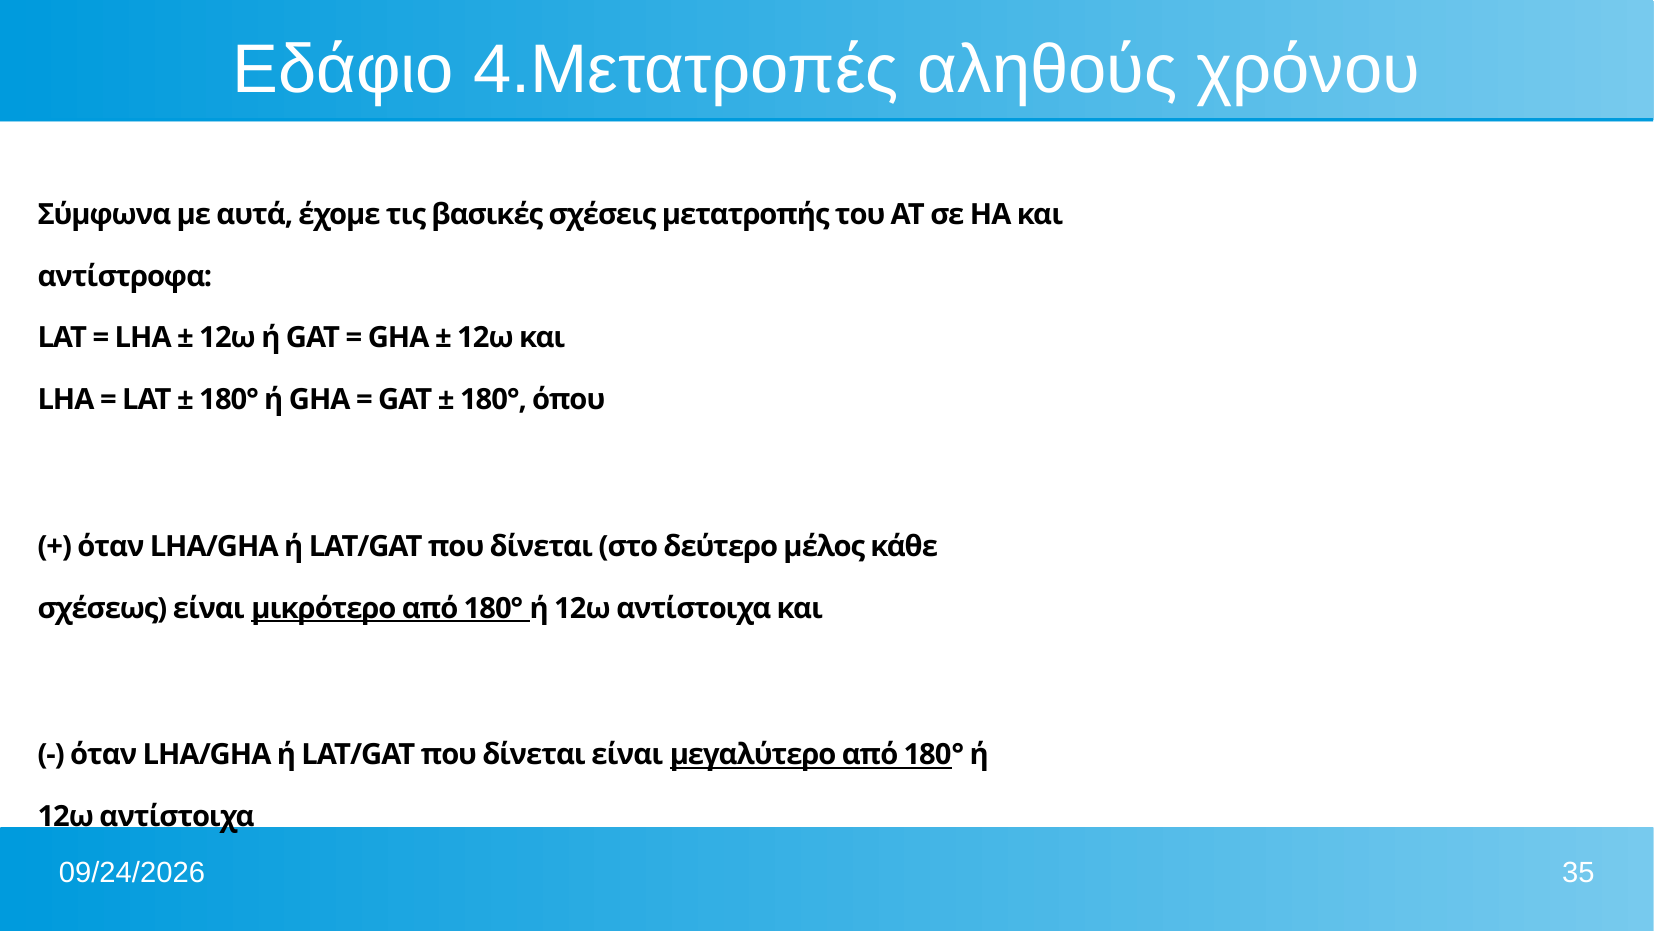

# Εδάφιο 4.Μετατροπές αληθούς χρόνου
Σύμφωνα με αυτά, έχομε τις βασικές σχέσεις μετατροπής του ΑΤ σε ΗΑ και
αντίστροφα:
LΑΤ = LΗΑ ± 12ω ή GΑΤ = GΗΑ ± 12ω και
LΗΑ = LΑΤ ± 180° ή GΗΑ = GΑΤ ± 180°, όπου
(+) όταν LΗΑ/GΗΑ ή LΑΤ/GΑΤ που δίνεται (στο δεύτερο μέλος κάθε
σχέσεως) είναι μικρότερο από 180° ή 12ω αντίστοιχα και
(-) όταν LΗΑ/GΗΑ ή LΑΤ/GΑΤ που δίνεται είναι μεγαλύτερο από 180° ή
12ω αντίστοιχα
35